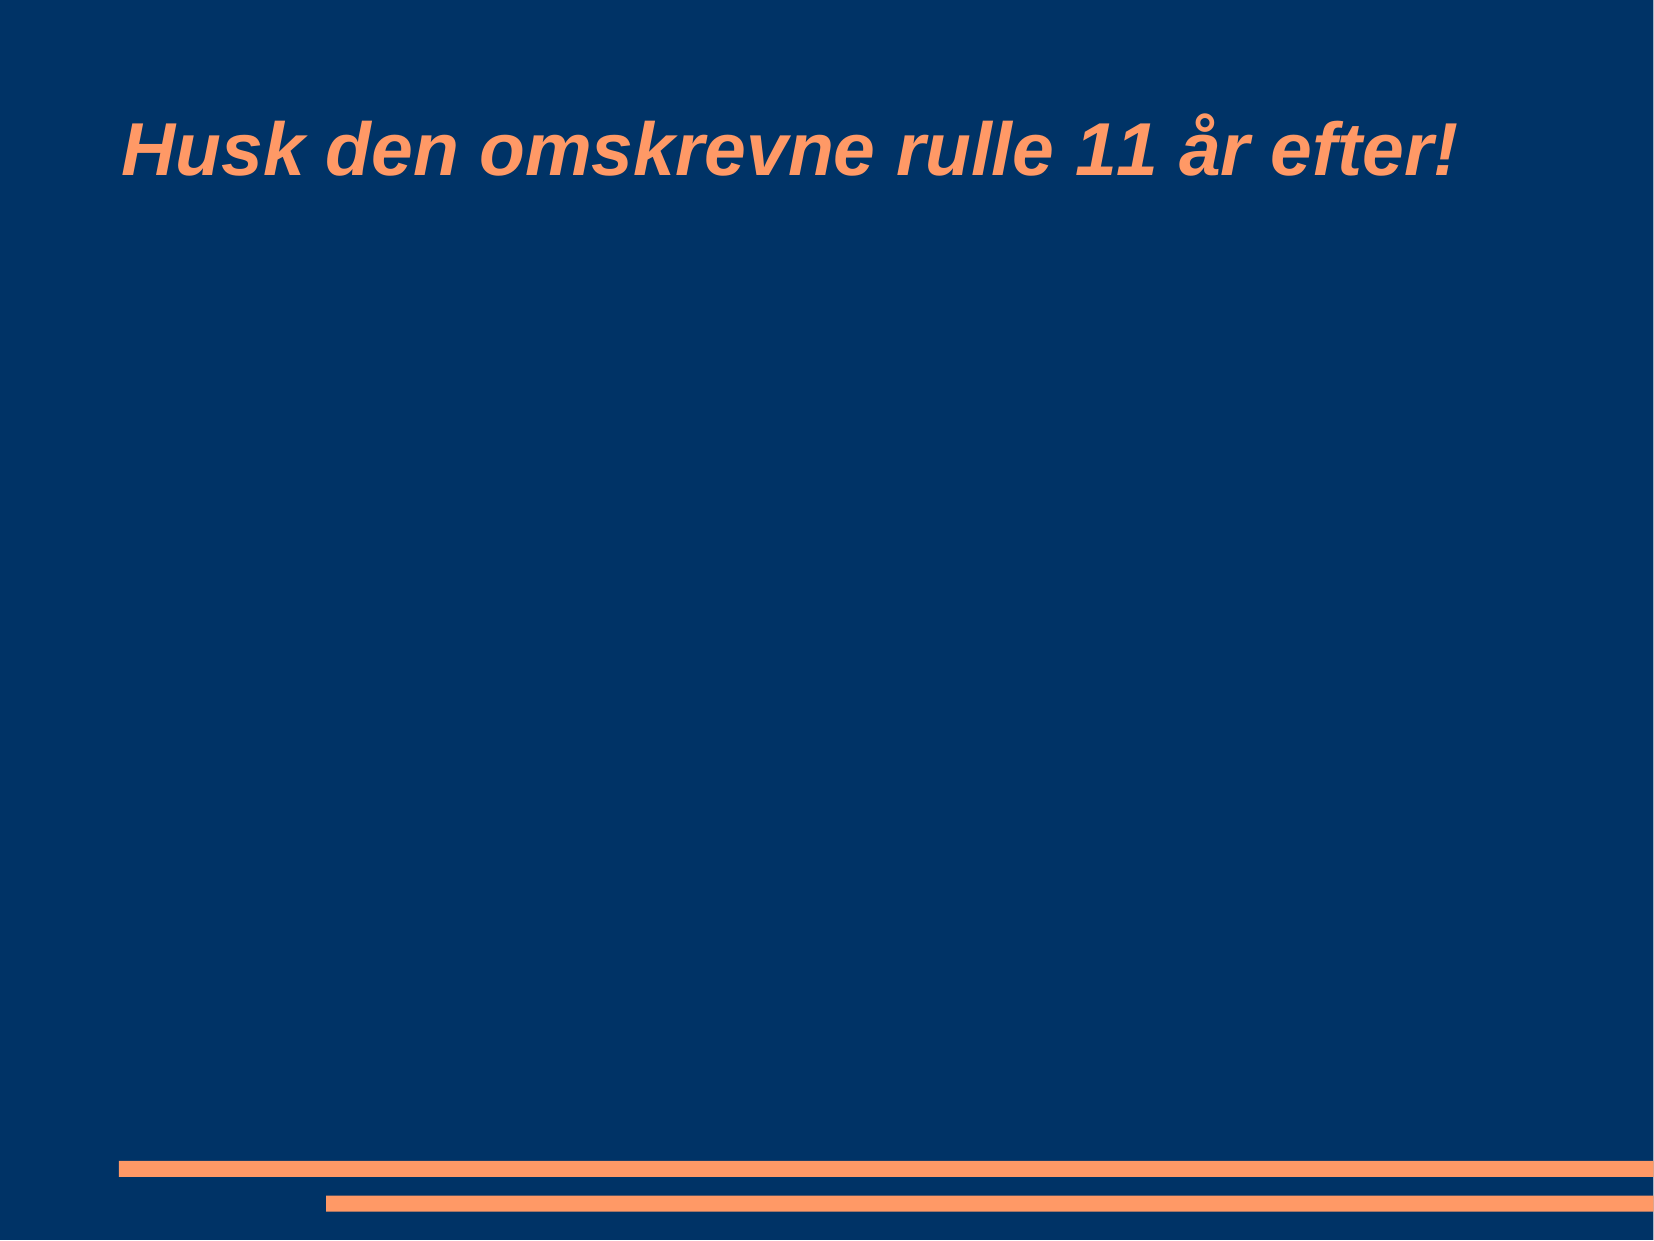

# Husk den omskrevne rulle 11 år efter!